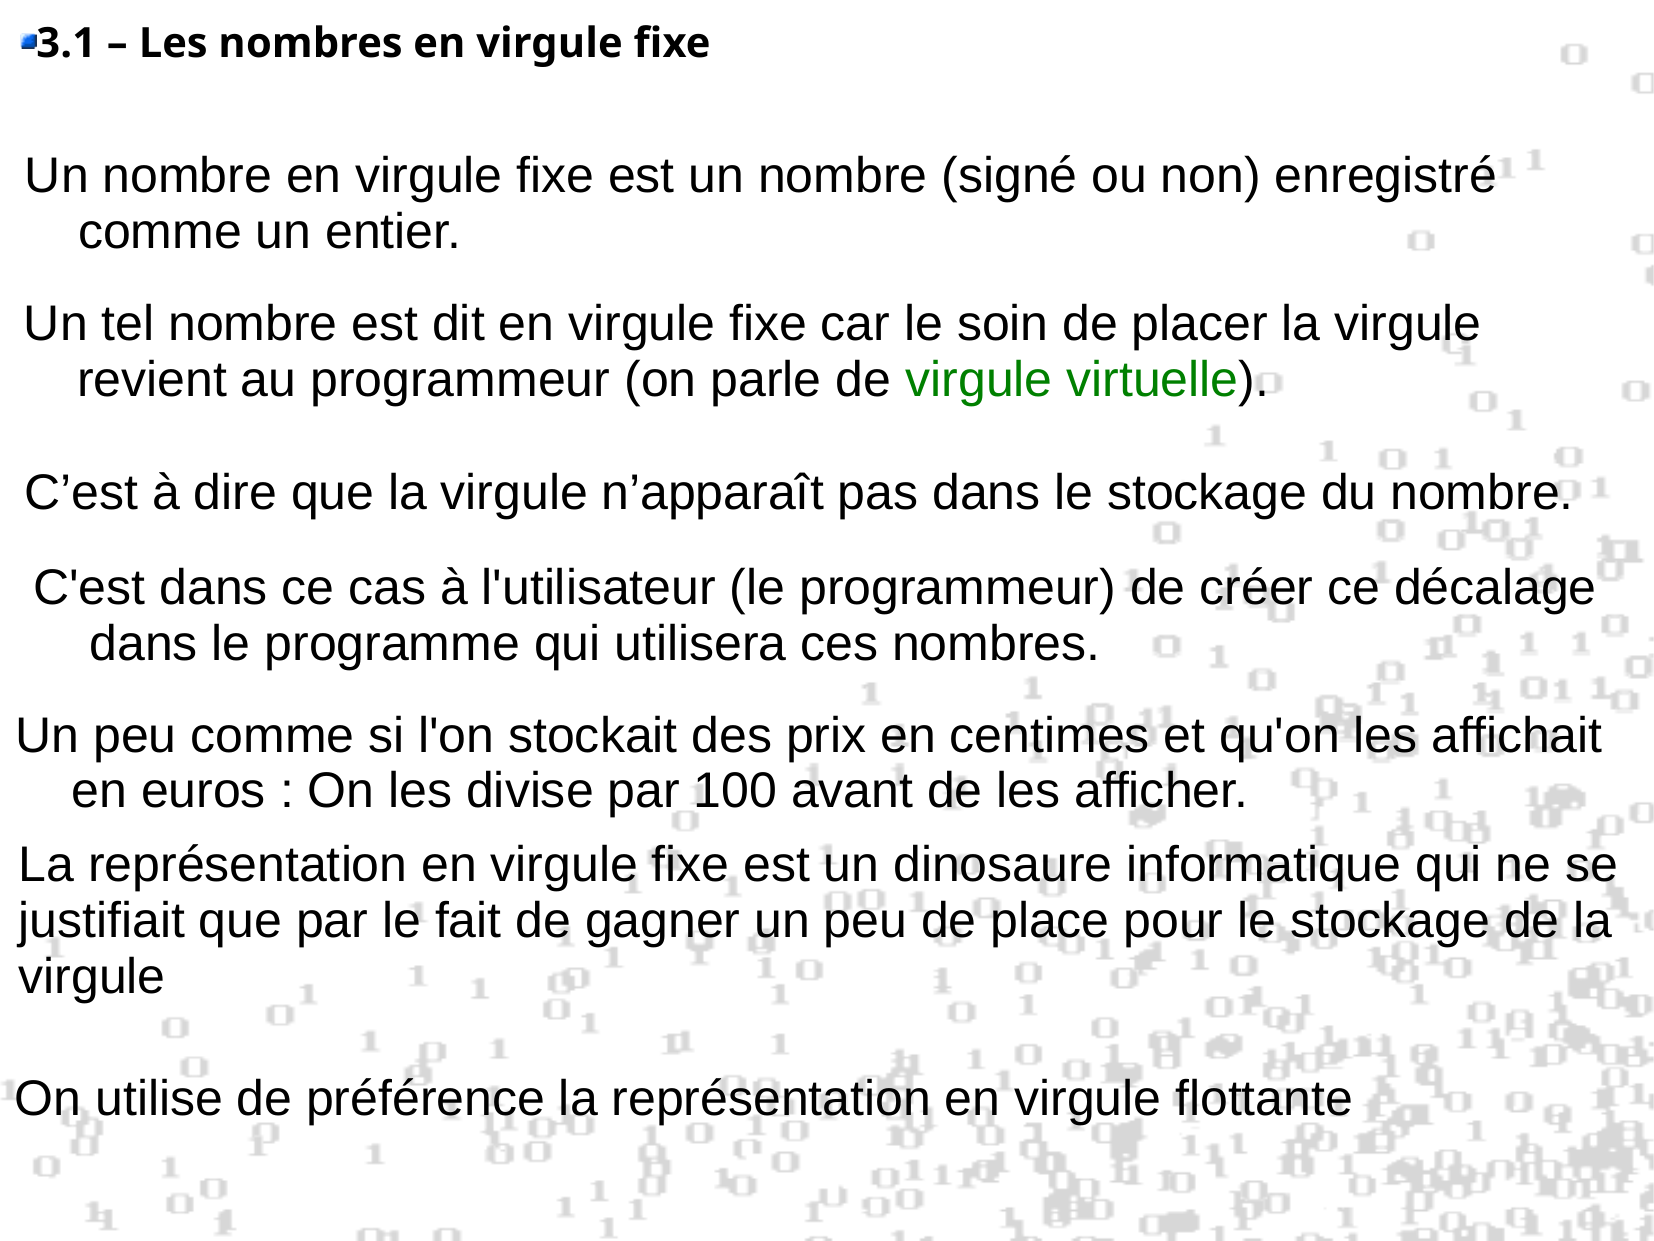

3.1 – Les nombres en virgule fixe
Un nombre en virgule fixe est un nombre (signé ou non) enregistré comme un entier.
Un tel nombre est dit en virgule fixe car le soin de placer la virgule revient au programmeur (on parle de virgule virtuelle).
C’est à dire que la virgule n’apparaît pas dans le stockage du nombre.
C'est dans ce cas à l'utilisateur (le programmeur) de créer ce décalage dans le programme qui utilisera ces nombres.
Un peu comme si l'on stockait des prix en centimes et qu'on les affichait en euros : On les divise par 100 avant de les afficher.
La représentation en virgule fixe est un dinosaure informatique qui ne se justifiait que par le fait de gagner un peu de place pour le stockage de la virgule
On utilise de préférence la représentation en virgule flottante